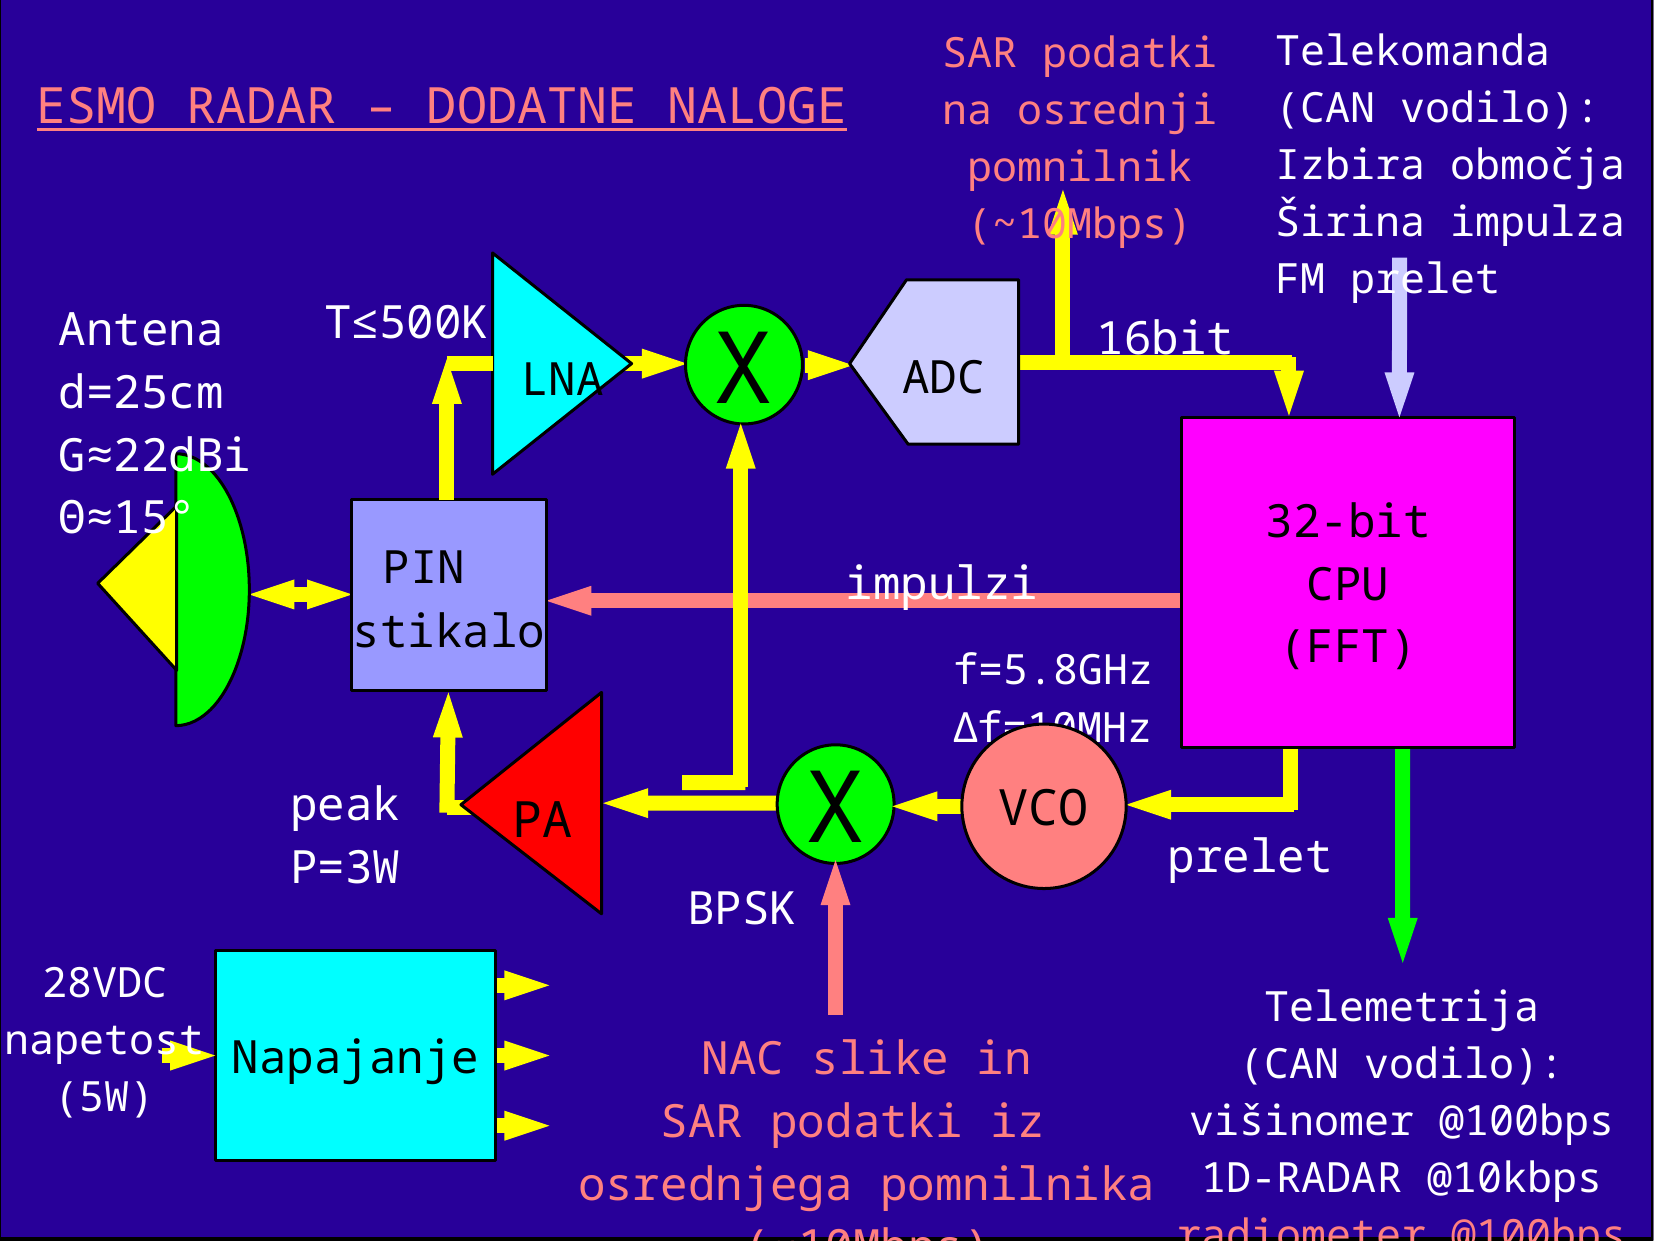

Telekomanda
(CAN vodilo):
Izbira območja
Širina impulza
FM prelet
SAR podatki
na osrednji
pomnilnik
(~10Mbps)
ESMO RADAR – DODATNE NALOGE
T≤500K
Antena
d=25cm
G≈22dBi
Θ≈15°
16bit
X
ADC
LNA
32-bit
CPU
(FFT)
 PIN
stikalo
impulzi
f=5.8GHz
∆f=10MHz
VCO
X
peak
P=3W
PA
prelet
BPSK
28VDC
napetost
(5W)
Napajanje
Telemetrija
(CAN vodilo):
višinomer @100bps
1D-RADAR @10kbps
radiometer @100bps
NAC slike in
SAR podatki iz
osrednjega pomnilnika
(~10Mbps)